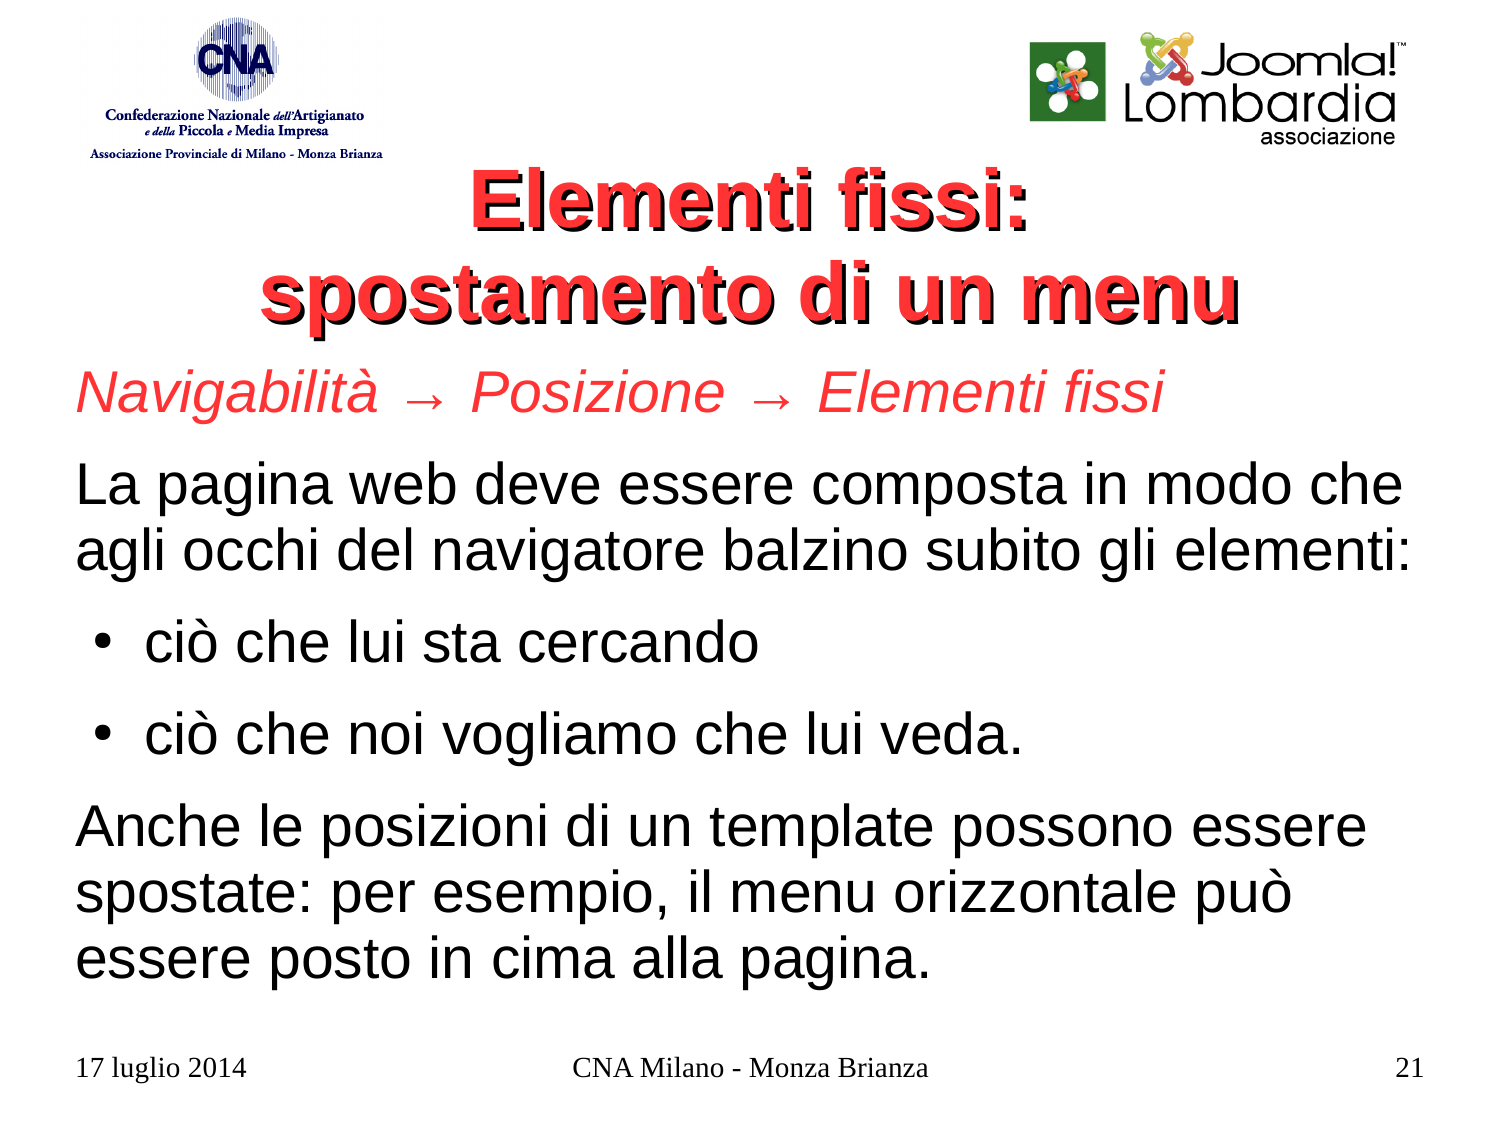

# Elementi fissi: spostamento di un menu
Navigabilità → Posizione → Elementi fissi
La pagina web deve essere composta in modo che agli occhi del navigatore balzino subito gli elementi:
ciò che lui sta cercando
ciò che noi vogliamo che lui veda.
Anche le posizioni di un template possono essere spostate: per esempio, il menu orizzontale può essere posto in cima alla pagina.
17 luglio 2014
CNA Milano - Monza Brianza
21